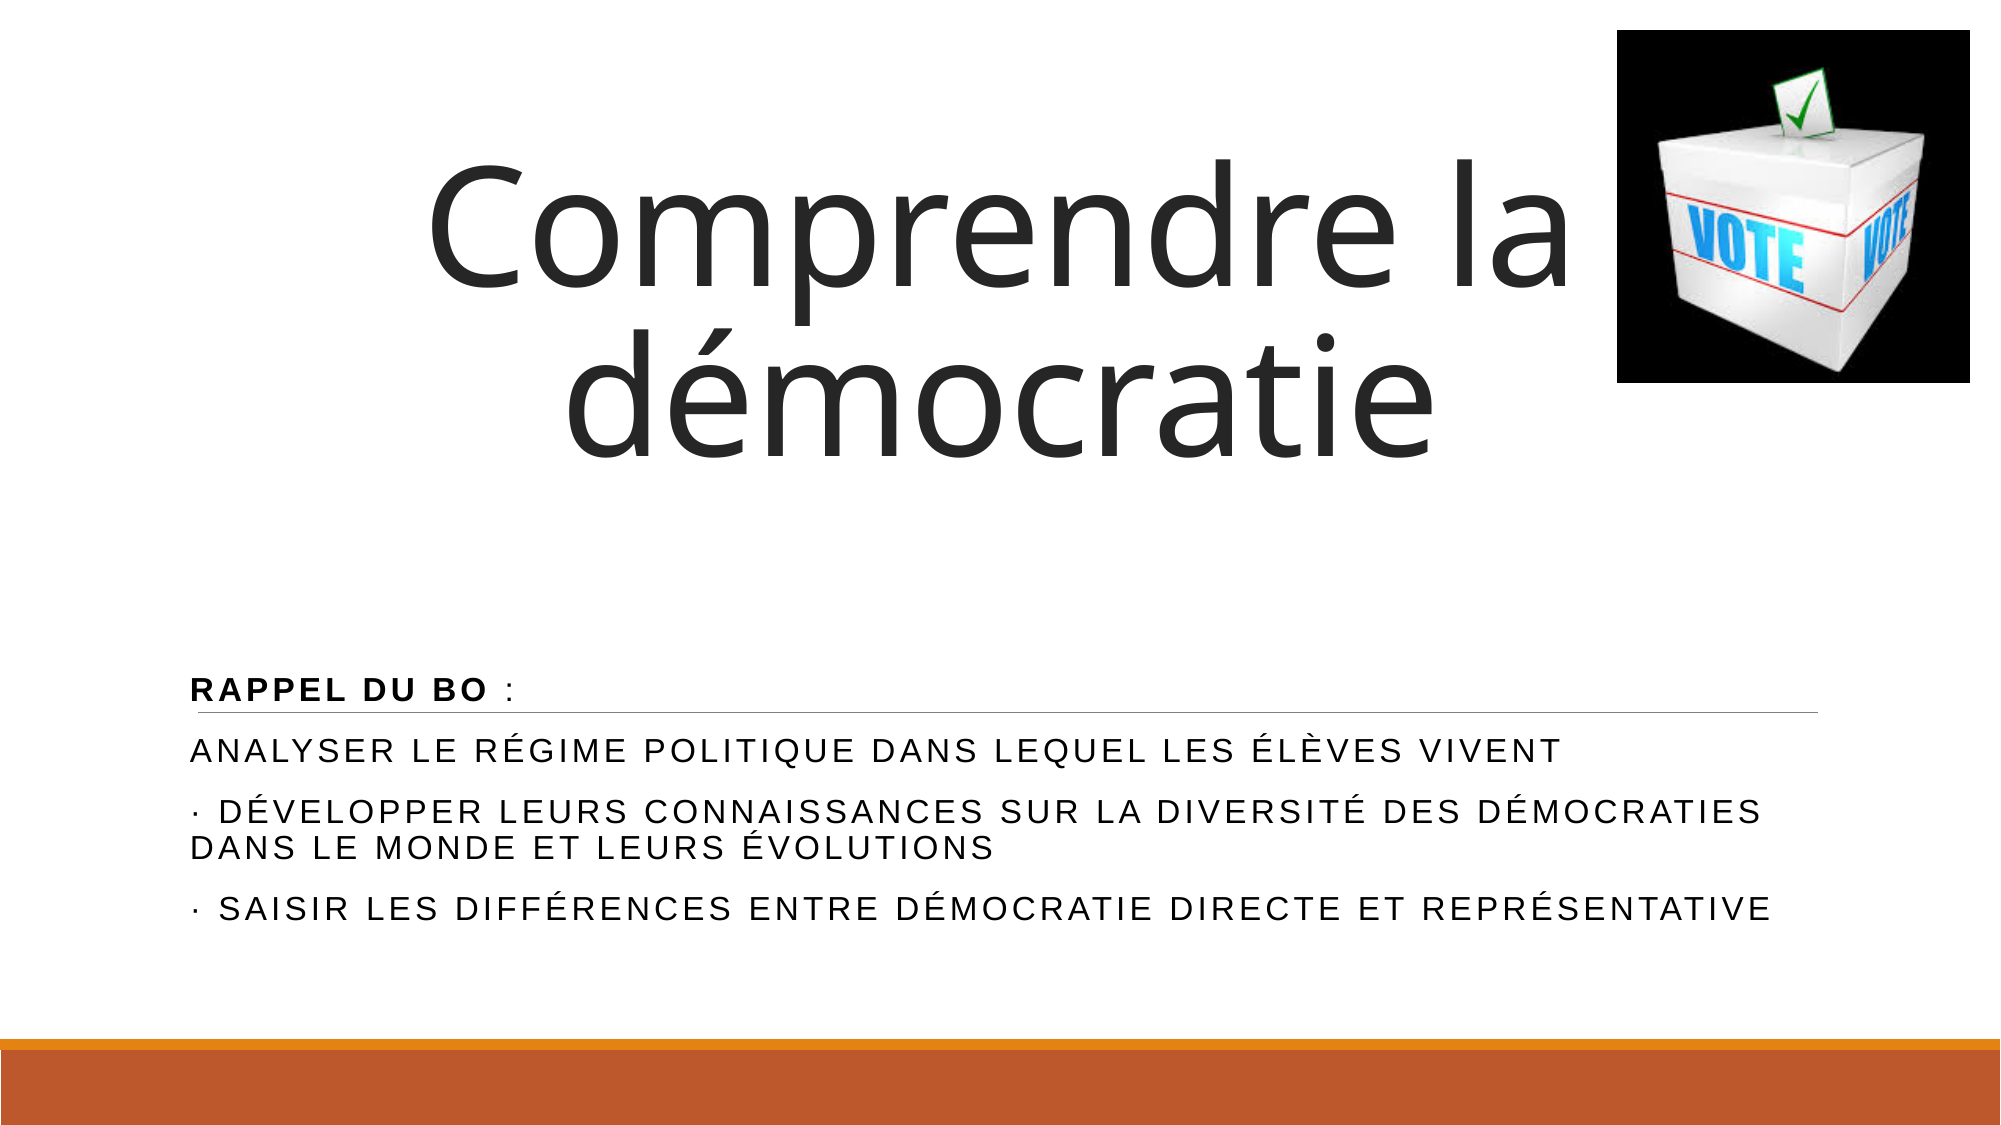

# Comprendre la démocratie
Rappel du BO :
Analyser le régime politique dans lequel les élèves vivent
· Développer leurs connaissances sur la diversité des démocraties dans le monde et leurs évolutions
· Saisir les différences entre démocratie directe et représentative